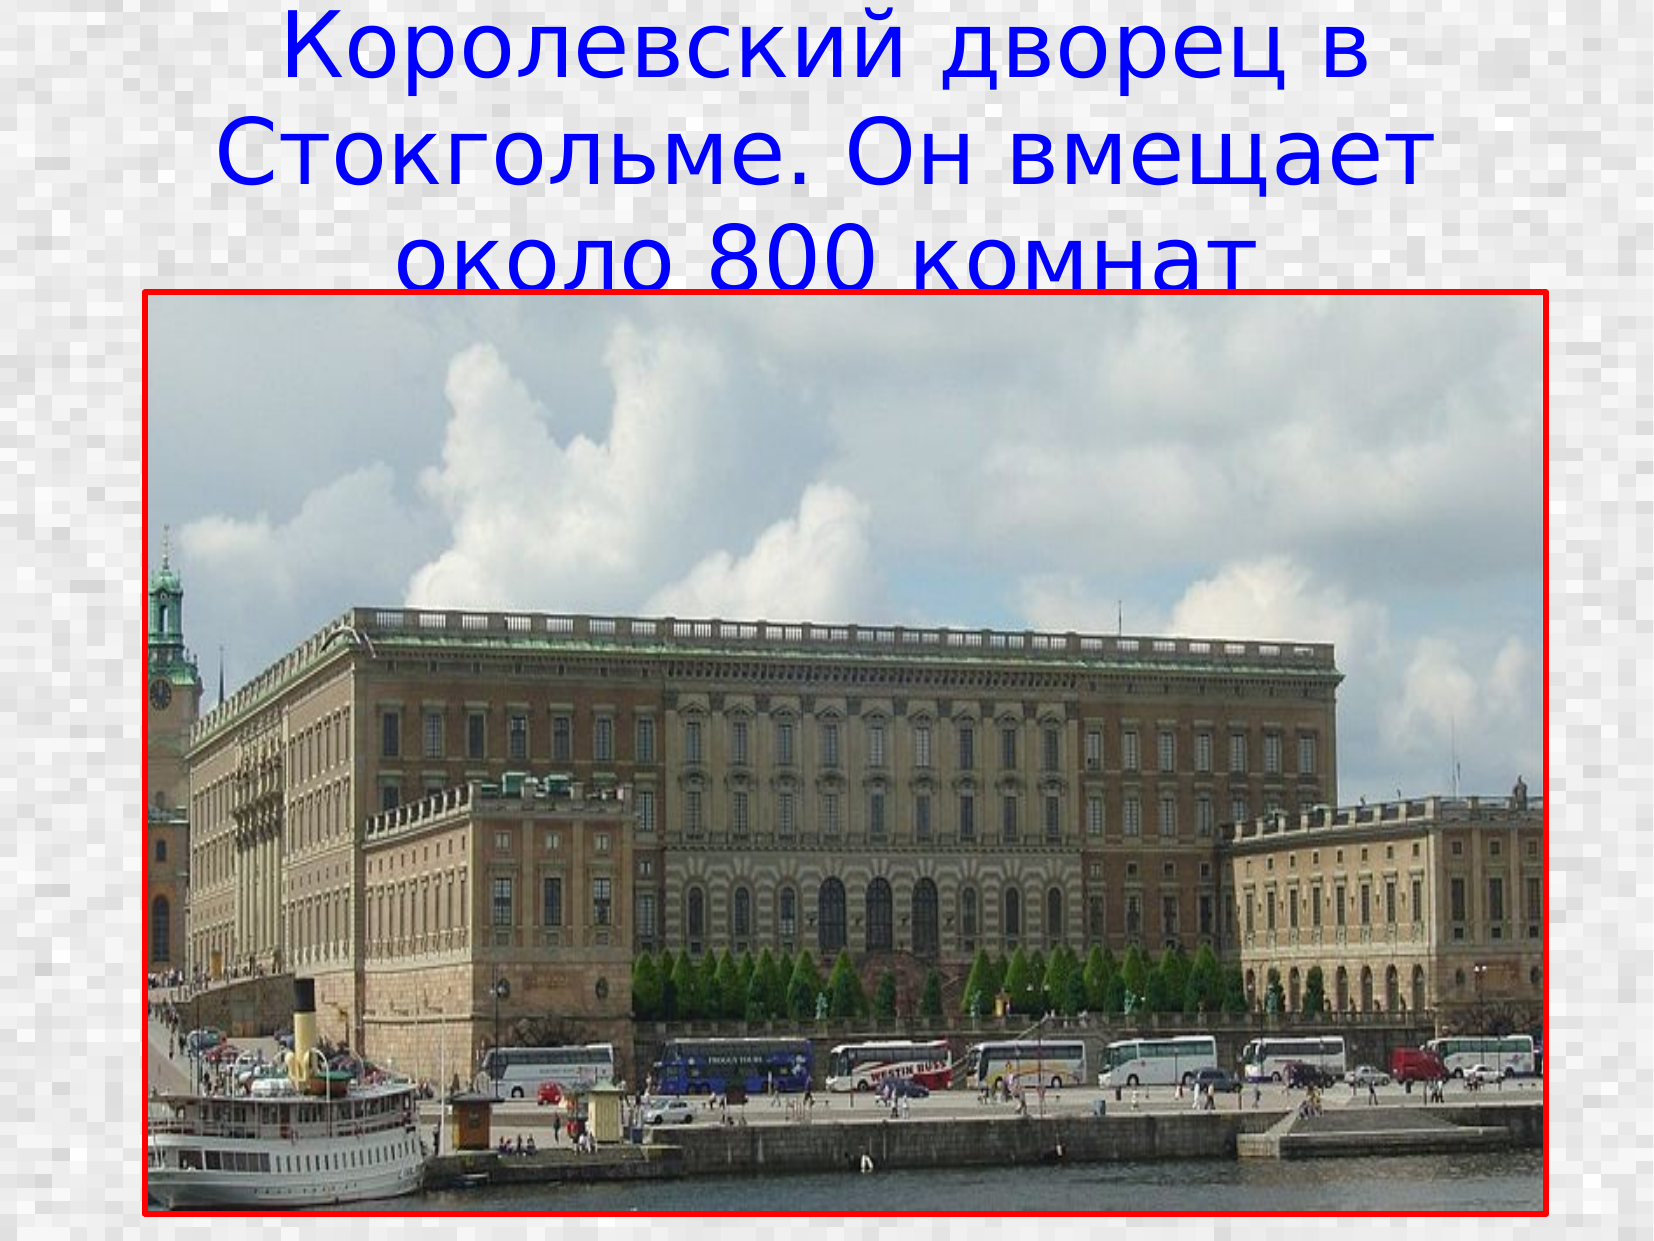

# Королевский дворец в Стокгольме. Он вмещает около 800 комнат